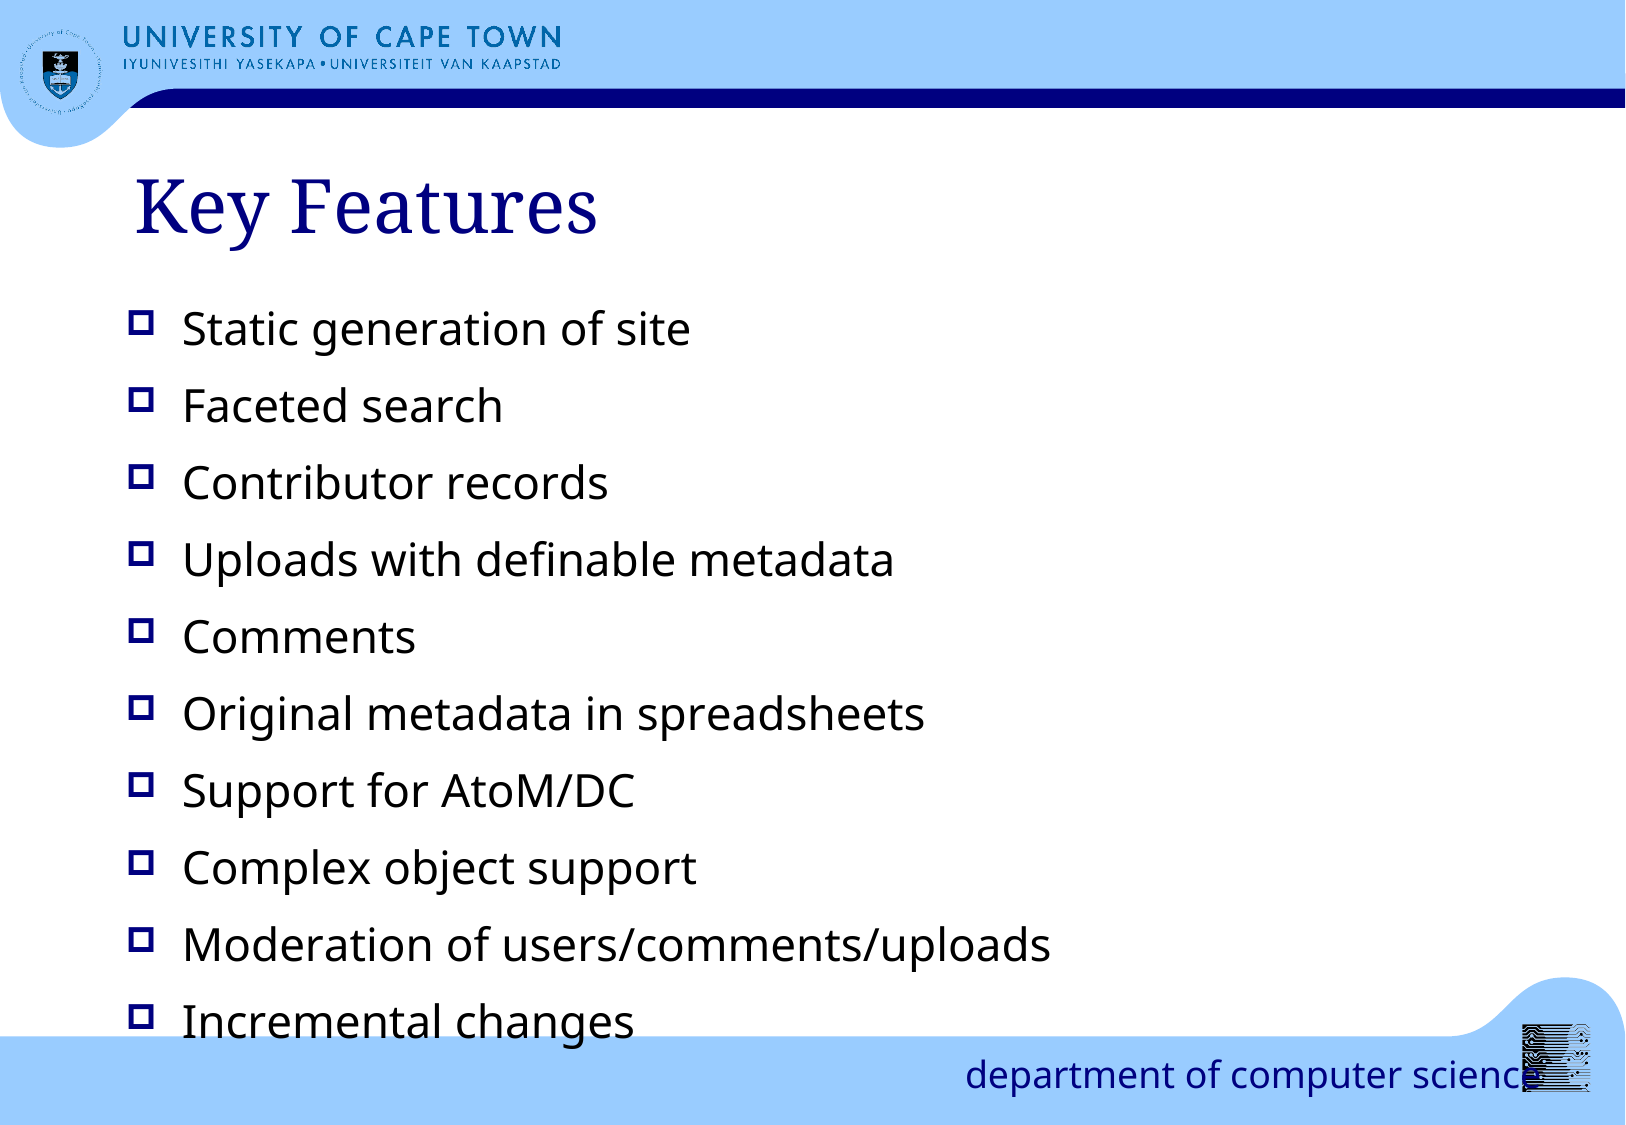

# Key Features
Static generation of site
Faceted search
Contributor records
Uploads with definable metadata
Comments
Original metadata in spreadsheets
Support for AtoM/DC
Complex object support
Moderation of users/comments/uploads
Incremental changes